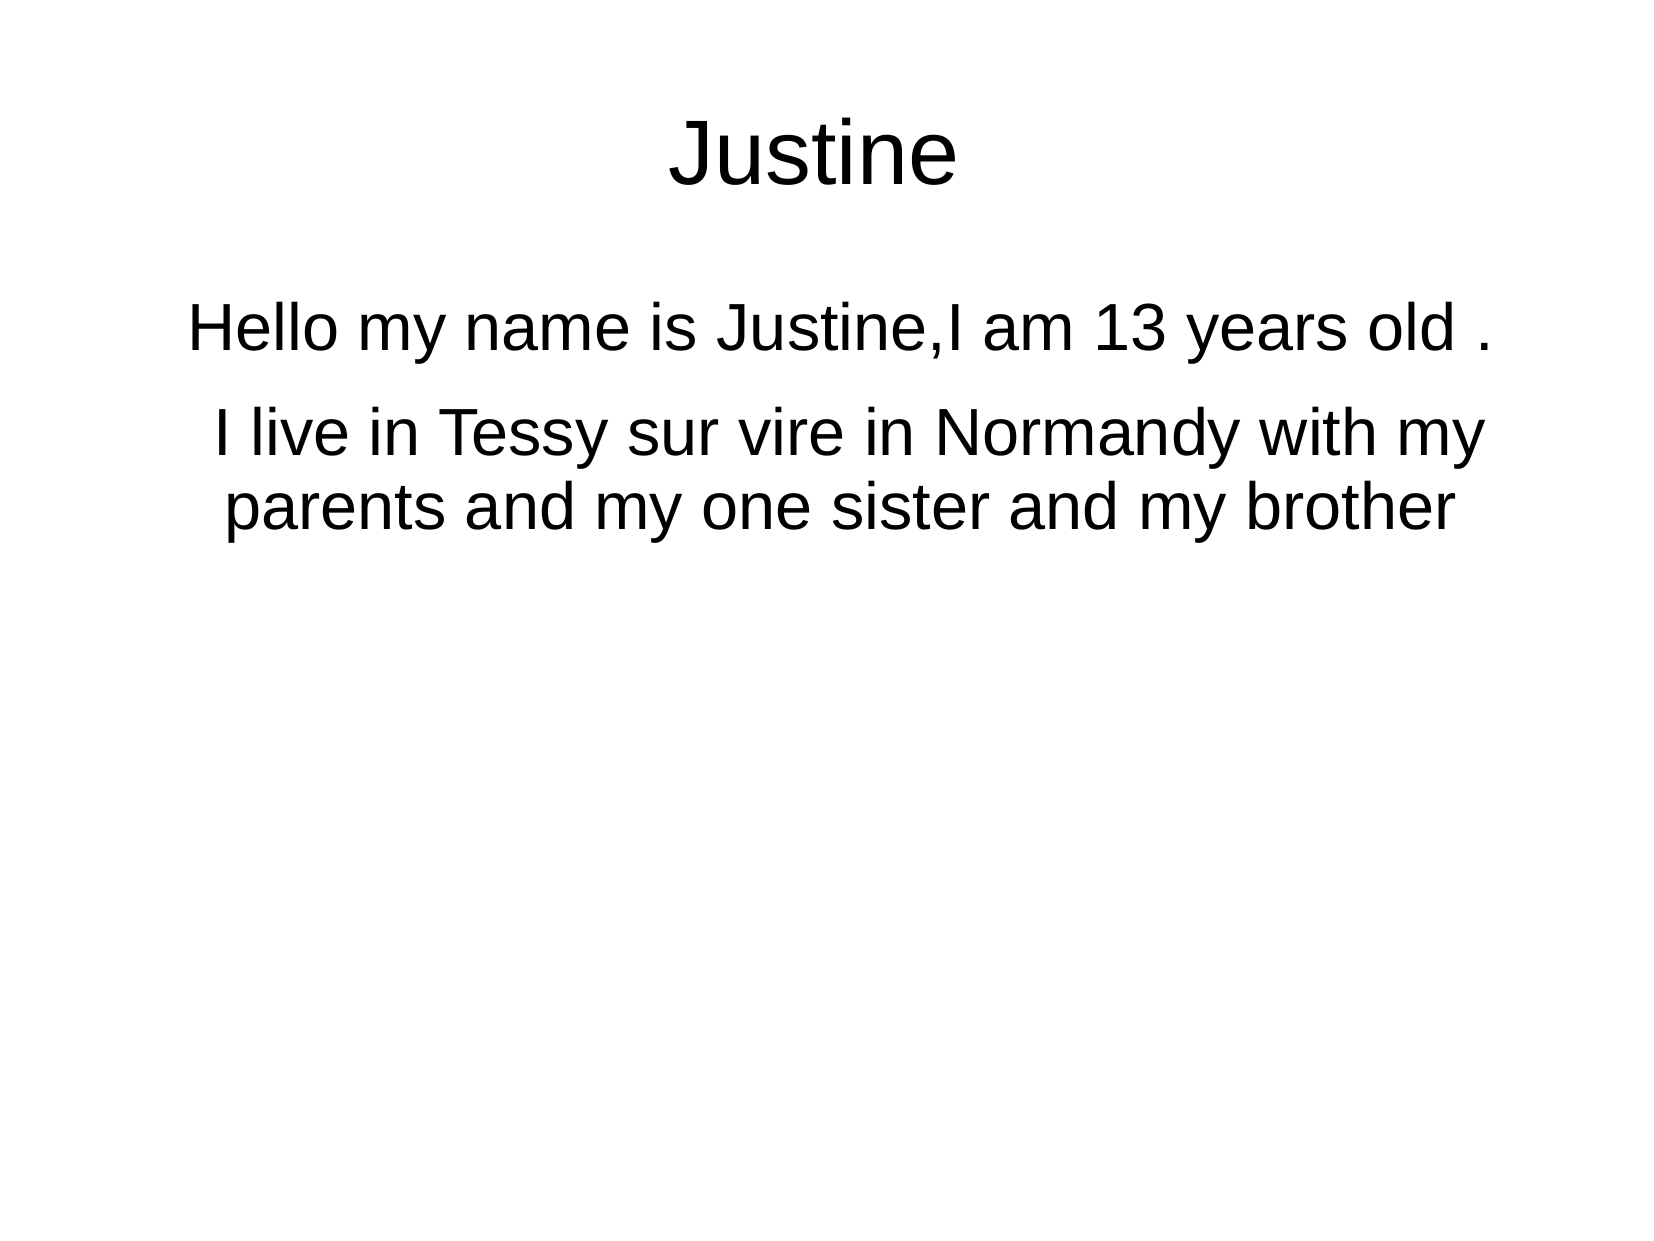

# Justine
Hello my name is Justine,I am 13 years old .
I live in Tessy sur vire in Normandy with my parents and my one sister and my brother